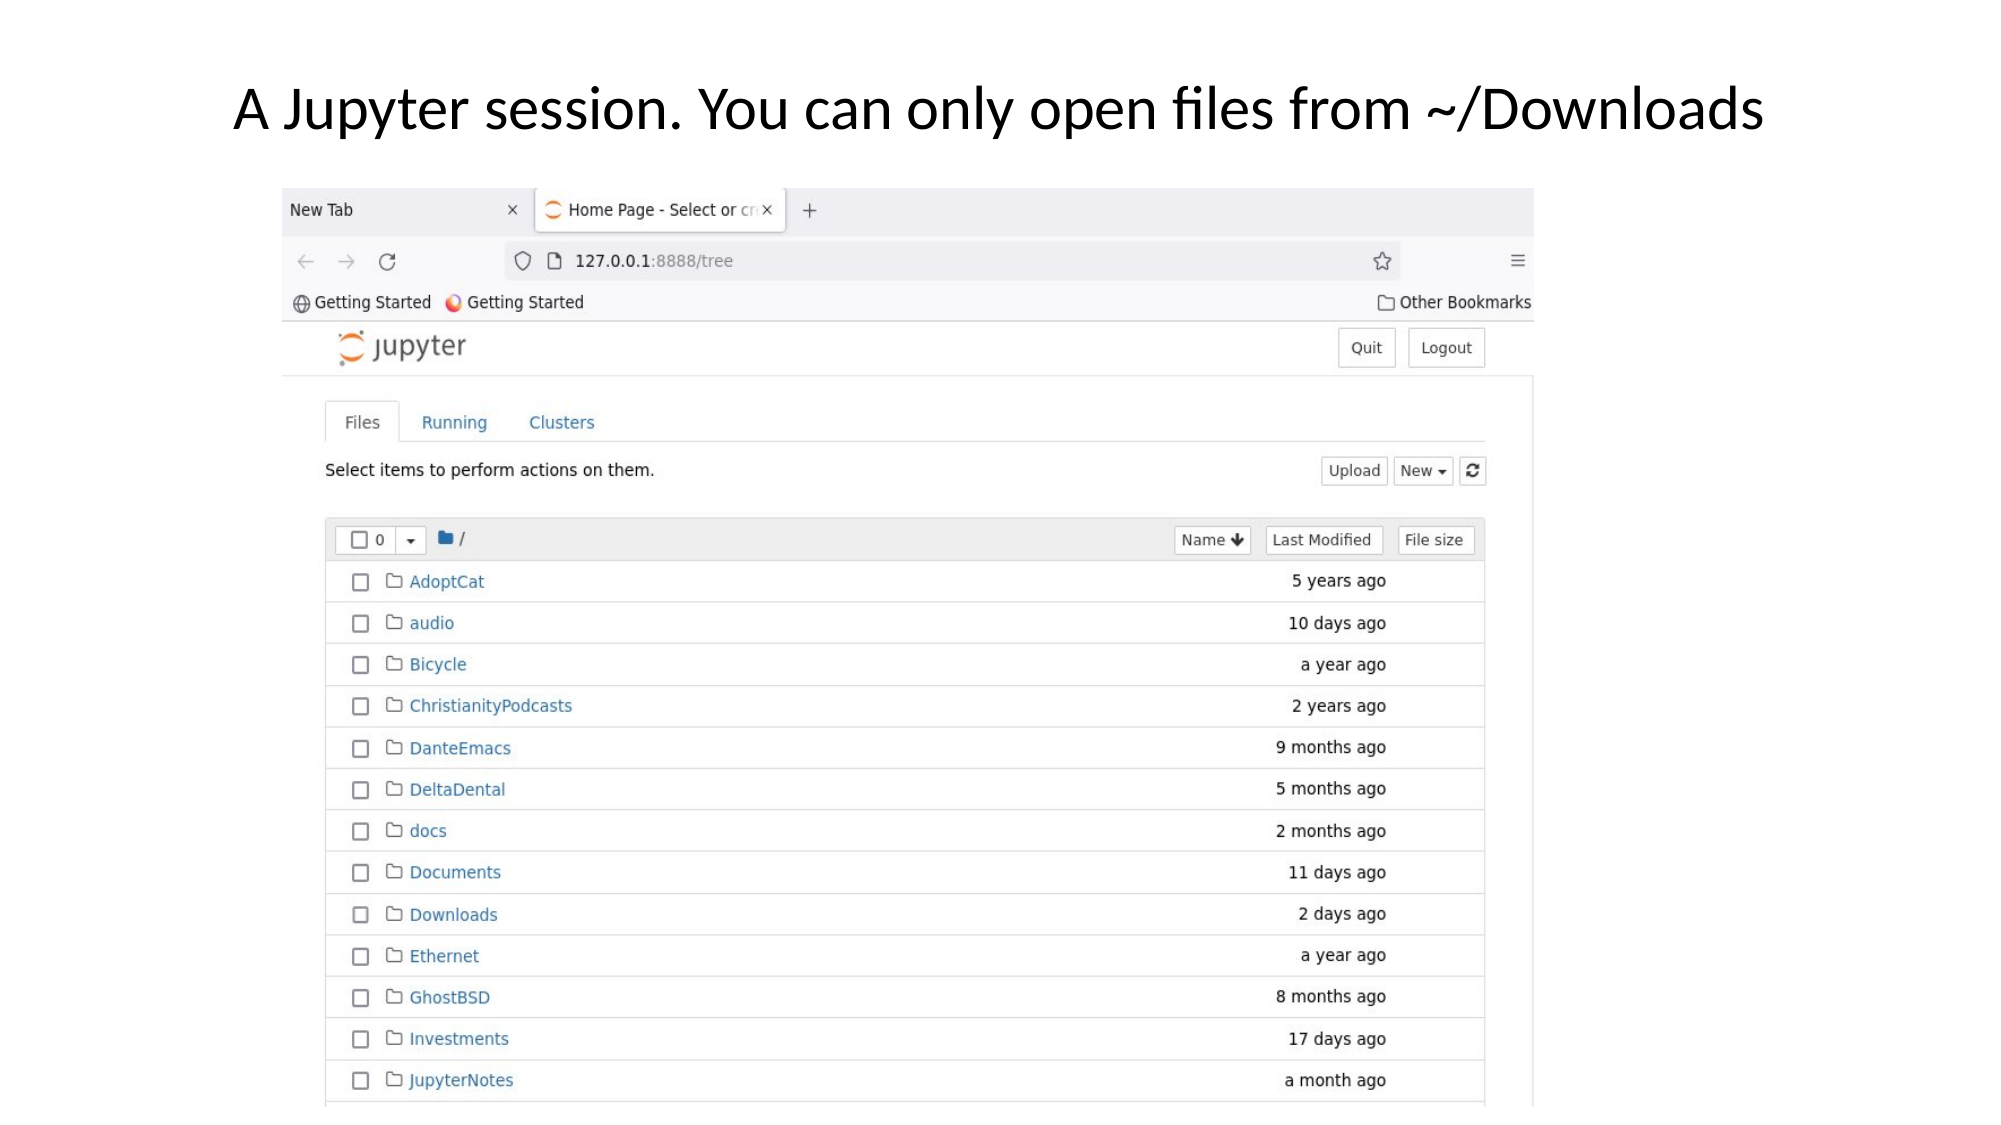

# A Jupyter session. You can only open files from ~/Downloads